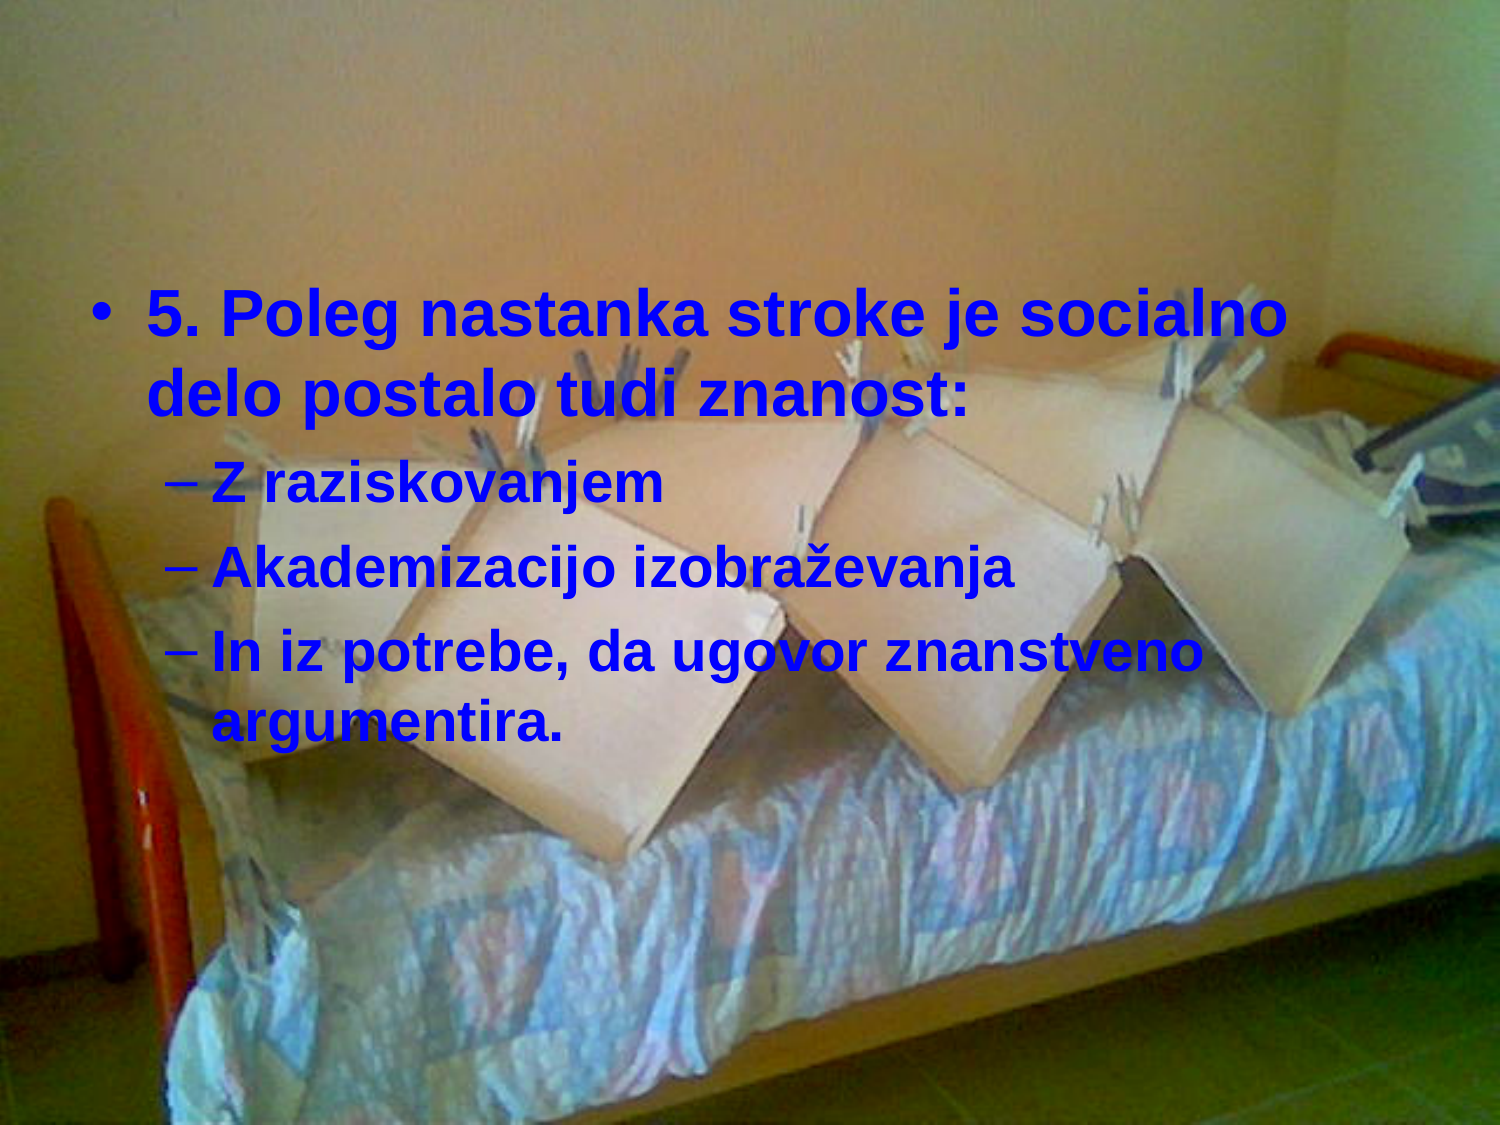

#
5. Poleg nastanka stroke je socialno delo postalo tudi znanost:
Z raziskovanjem
Akademizacijo izobraževanja
In iz potrebe, da ugovor znanstveno argumentira.